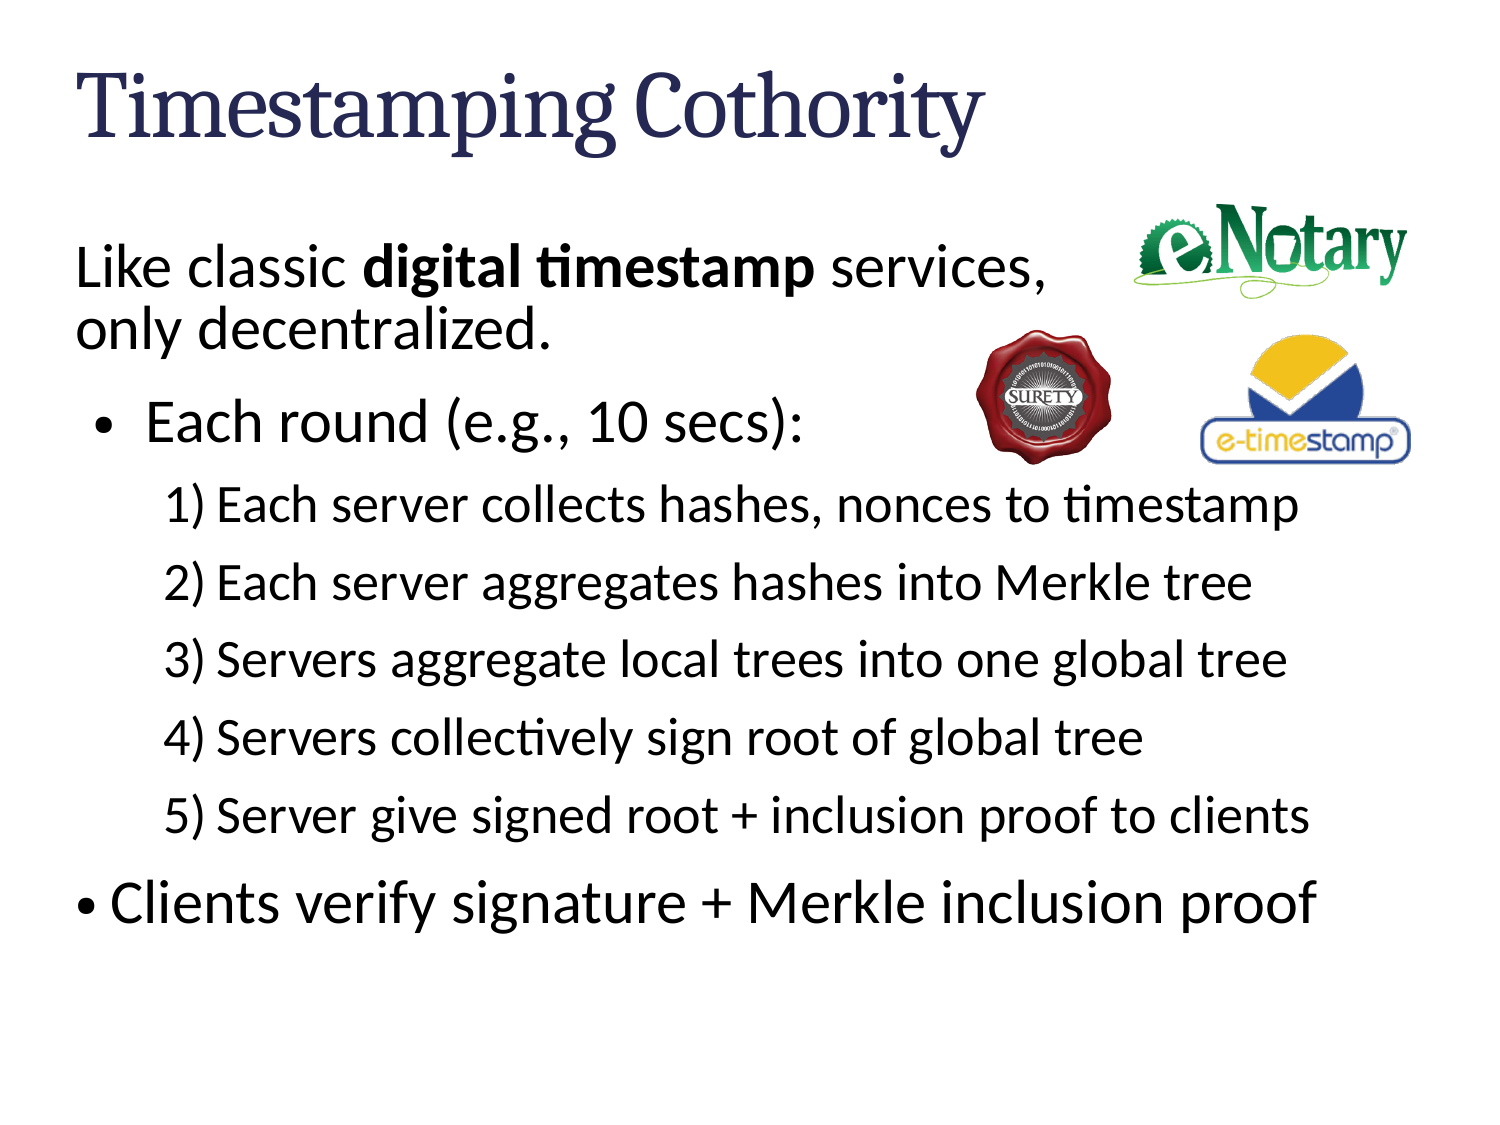

# Timestamping Cothority
Like classic digital timestamp services,
only decentralized.
Each round (e.g., 10 secs):
Each server collects hashes, nonces to timestamp
Each server aggregates hashes into Merkle tree
Servers aggregate local trees into one global tree
Servers collectively sign root of global tree
Server give signed root + inclusion proof to clients
Clients verify signature + Merkle inclusion proof